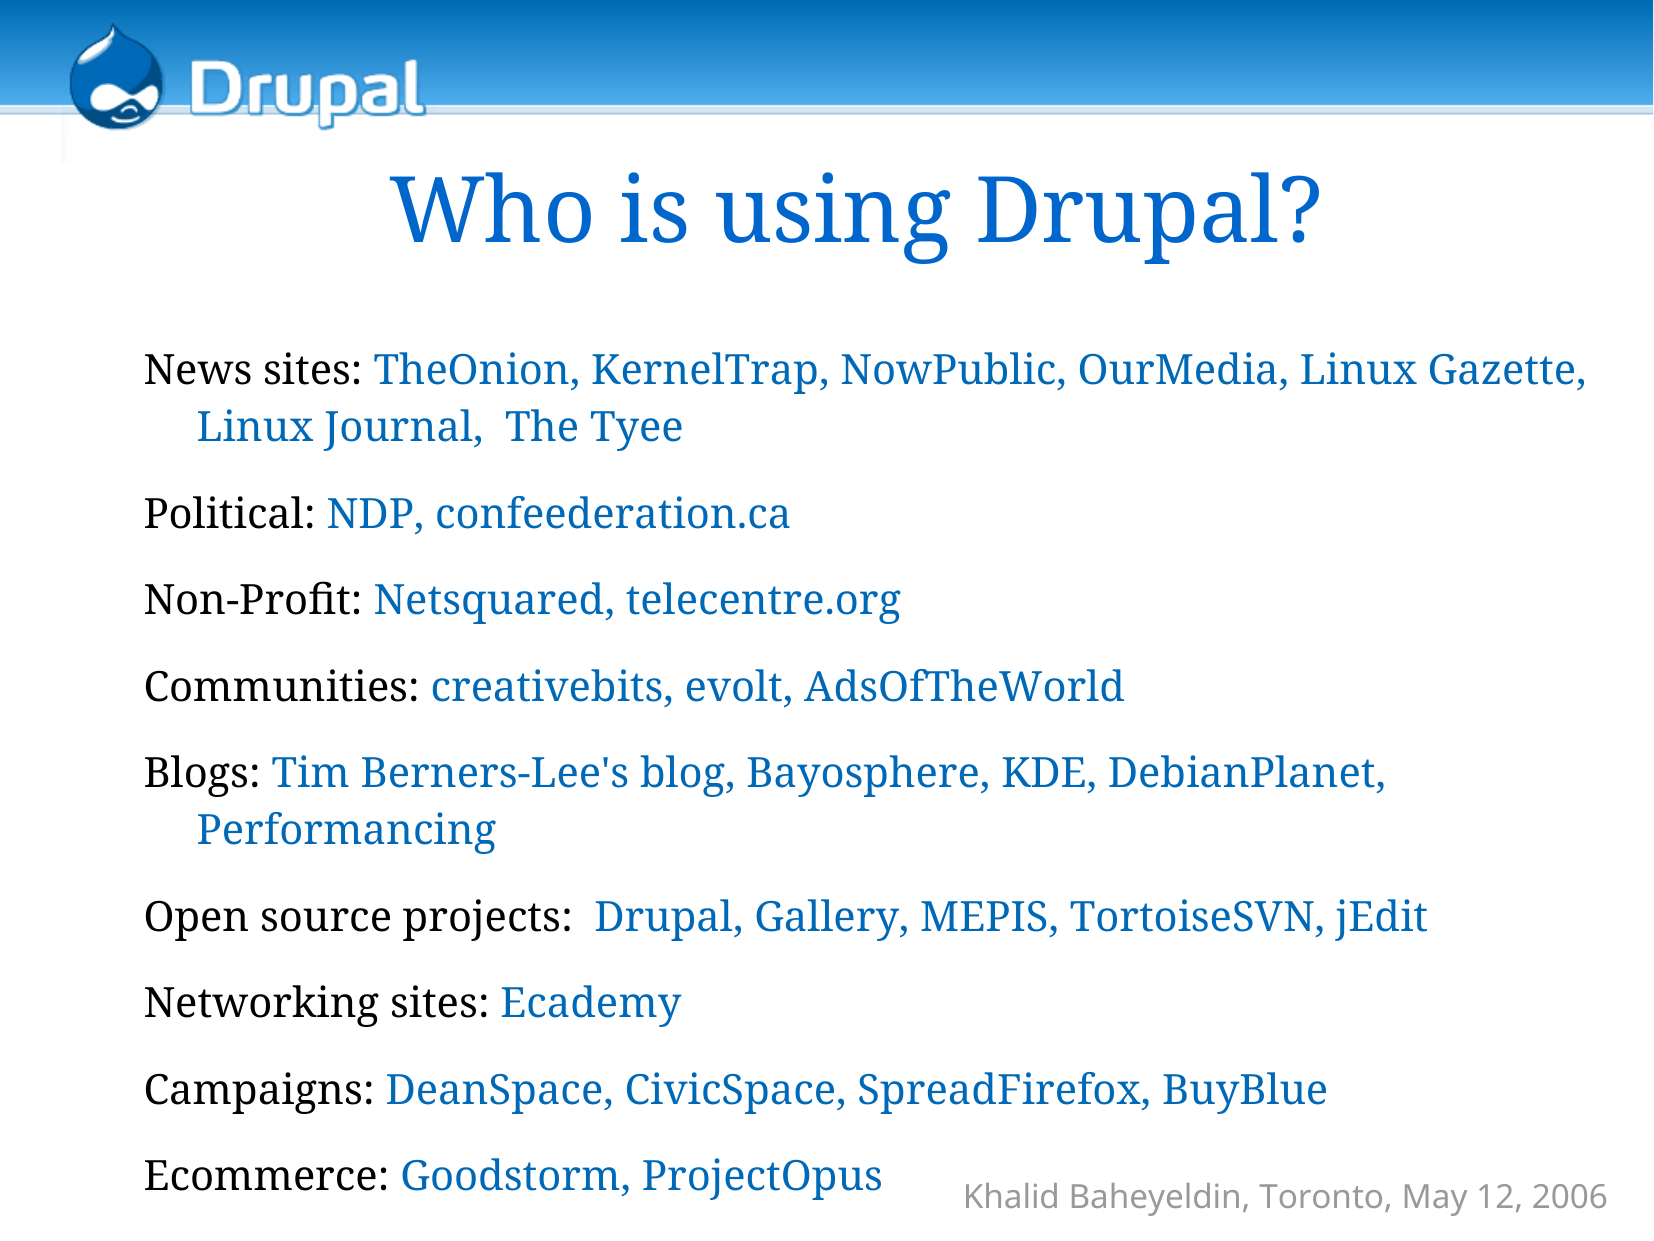

# Who is using Drupal?
News sites: TheOnion, KernelTrap, NowPublic, OurMedia, Linux Gazette, Linux Journal, The Tyee
Political: NDP, confeederation.ca
Non-Profit: Netsquared, telecentre.org
Communities: creativebits, evolt, AdsOfTheWorld
Blogs: Tim Berners-Lee's blog, Bayosphere, KDE, DebianPlanet, Performancing
Open source projects: Drupal, Gallery, MEPIS, TortoiseSVN, jEdit
Networking sites: Ecademy
Campaigns: DeanSpace, CivicSpace, SpreadFirefox, BuyBlue
Ecommerce: Goodstorm, ProjectOpus
Personalities: Al Franken Show, Moby